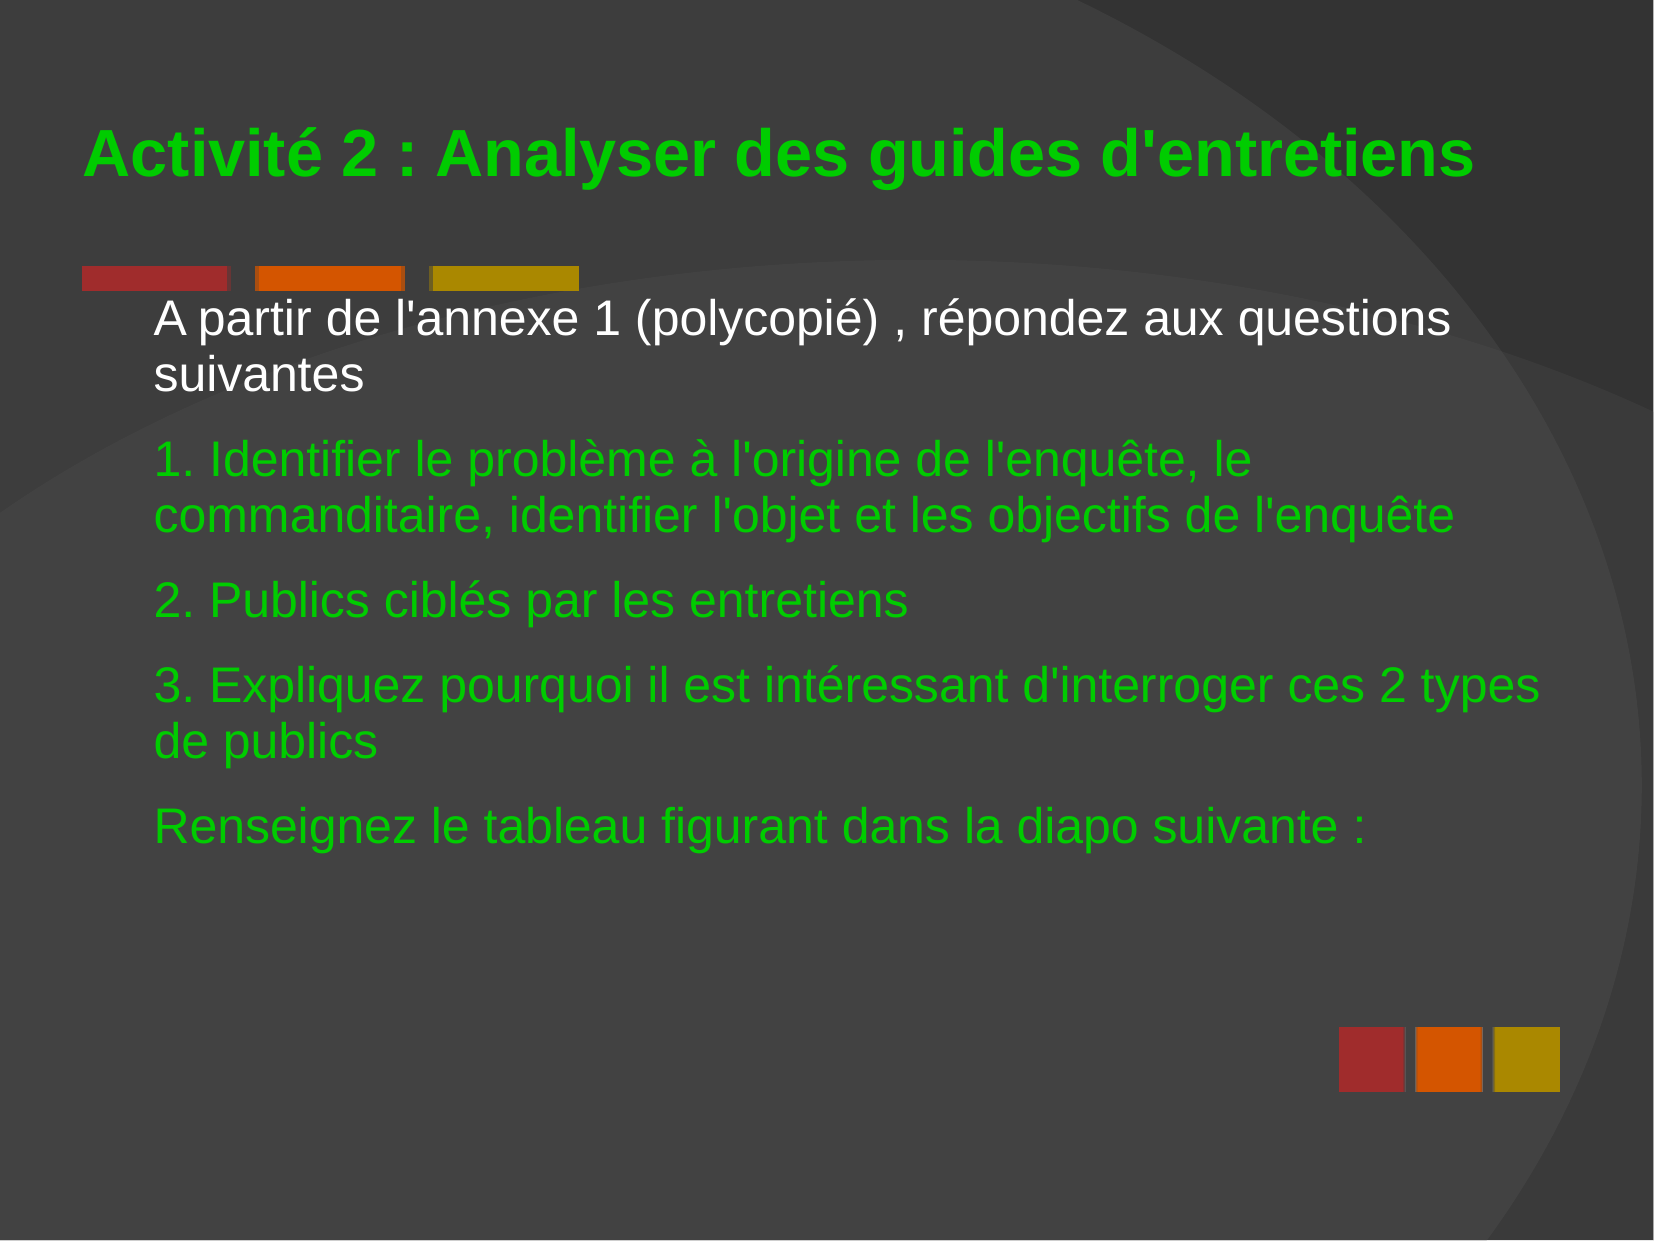

# Activité 2 : Analyser des guides d'entretiens
A partir de l'annexe 1 (polycopié) , répondez aux questions suivantes
1. Identifier le problème à l'origine de l'enquête, le commanditaire, identifier l'objet et les objectifs de l'enquête
2. Publics ciblés par les entretiens
3. Expliquez pourquoi il est intéressant d'interroger ces 2 types de publics
Renseignez le tableau figurant dans la diapo suivante :